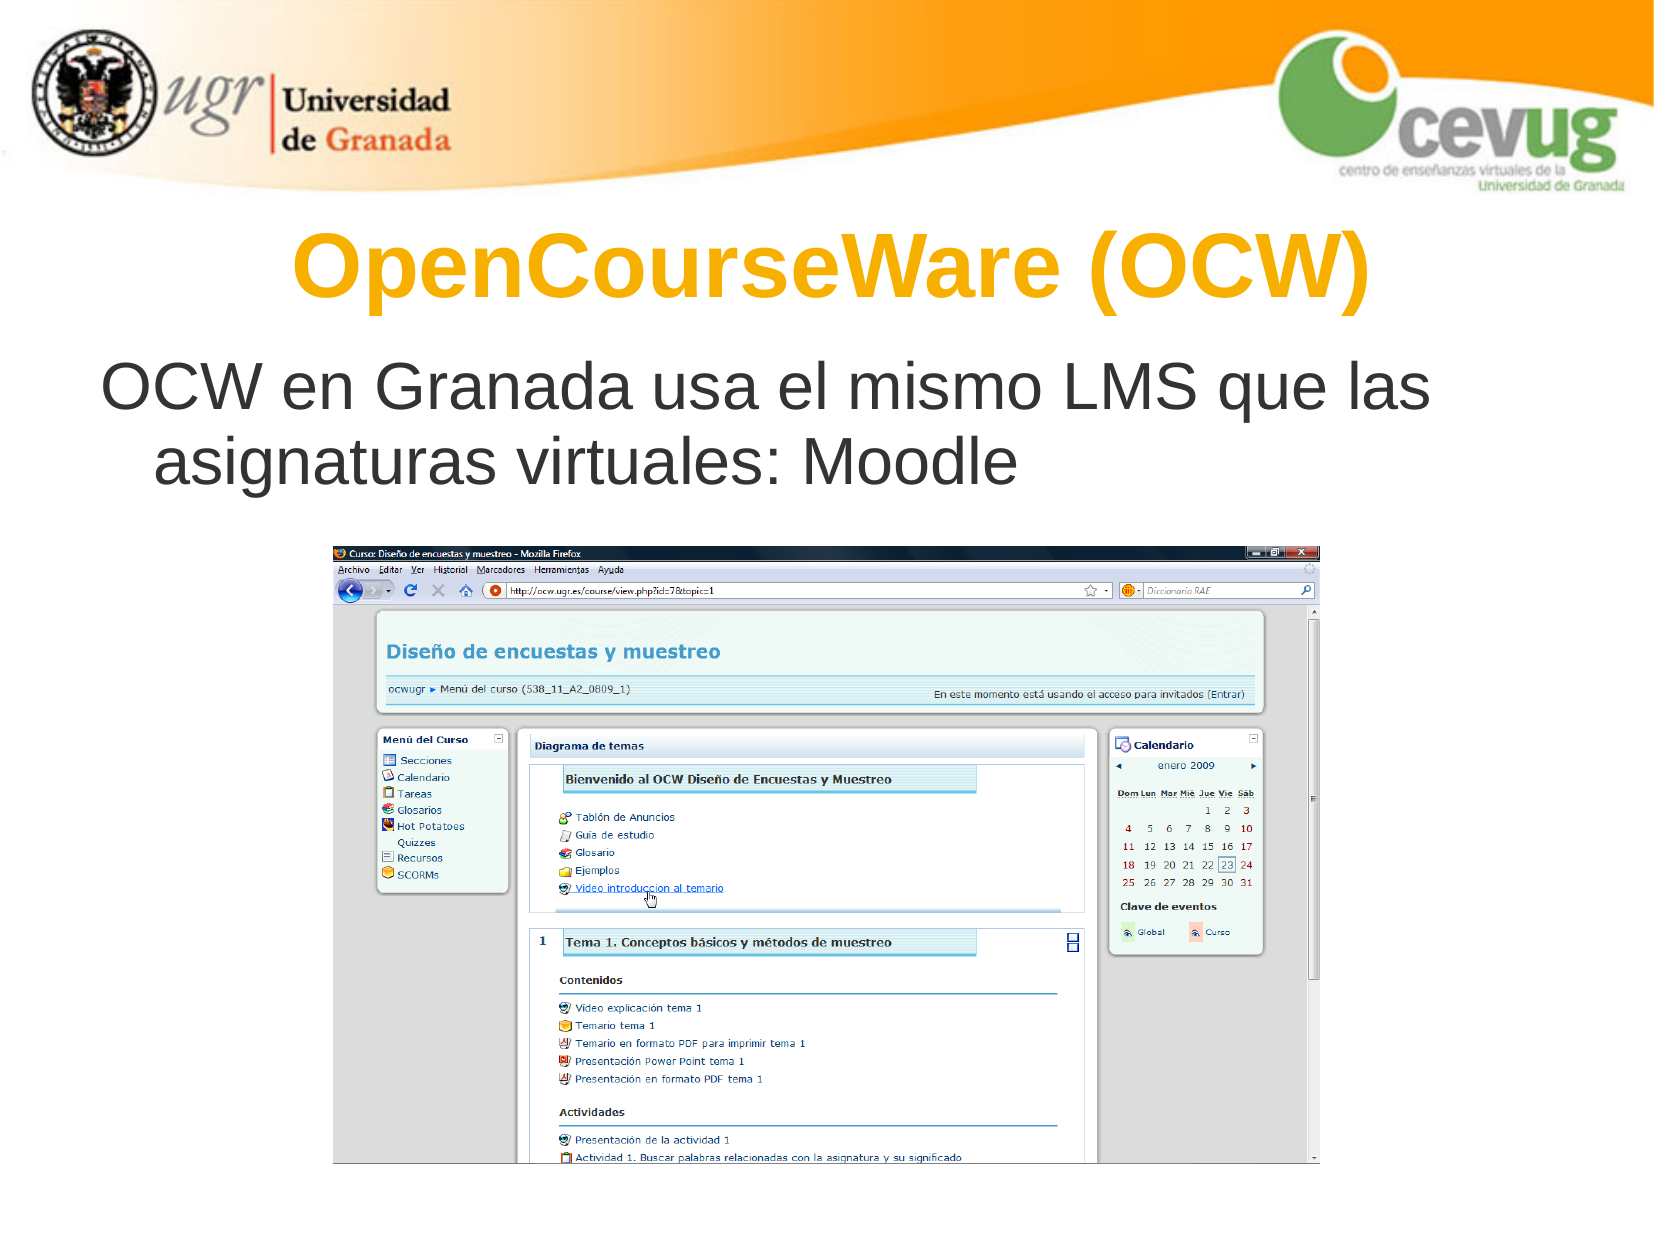

# OpenCourseWare (OCW)
OCW en Granada usa el mismo LMS que las asignaturas virtuales: Moodle